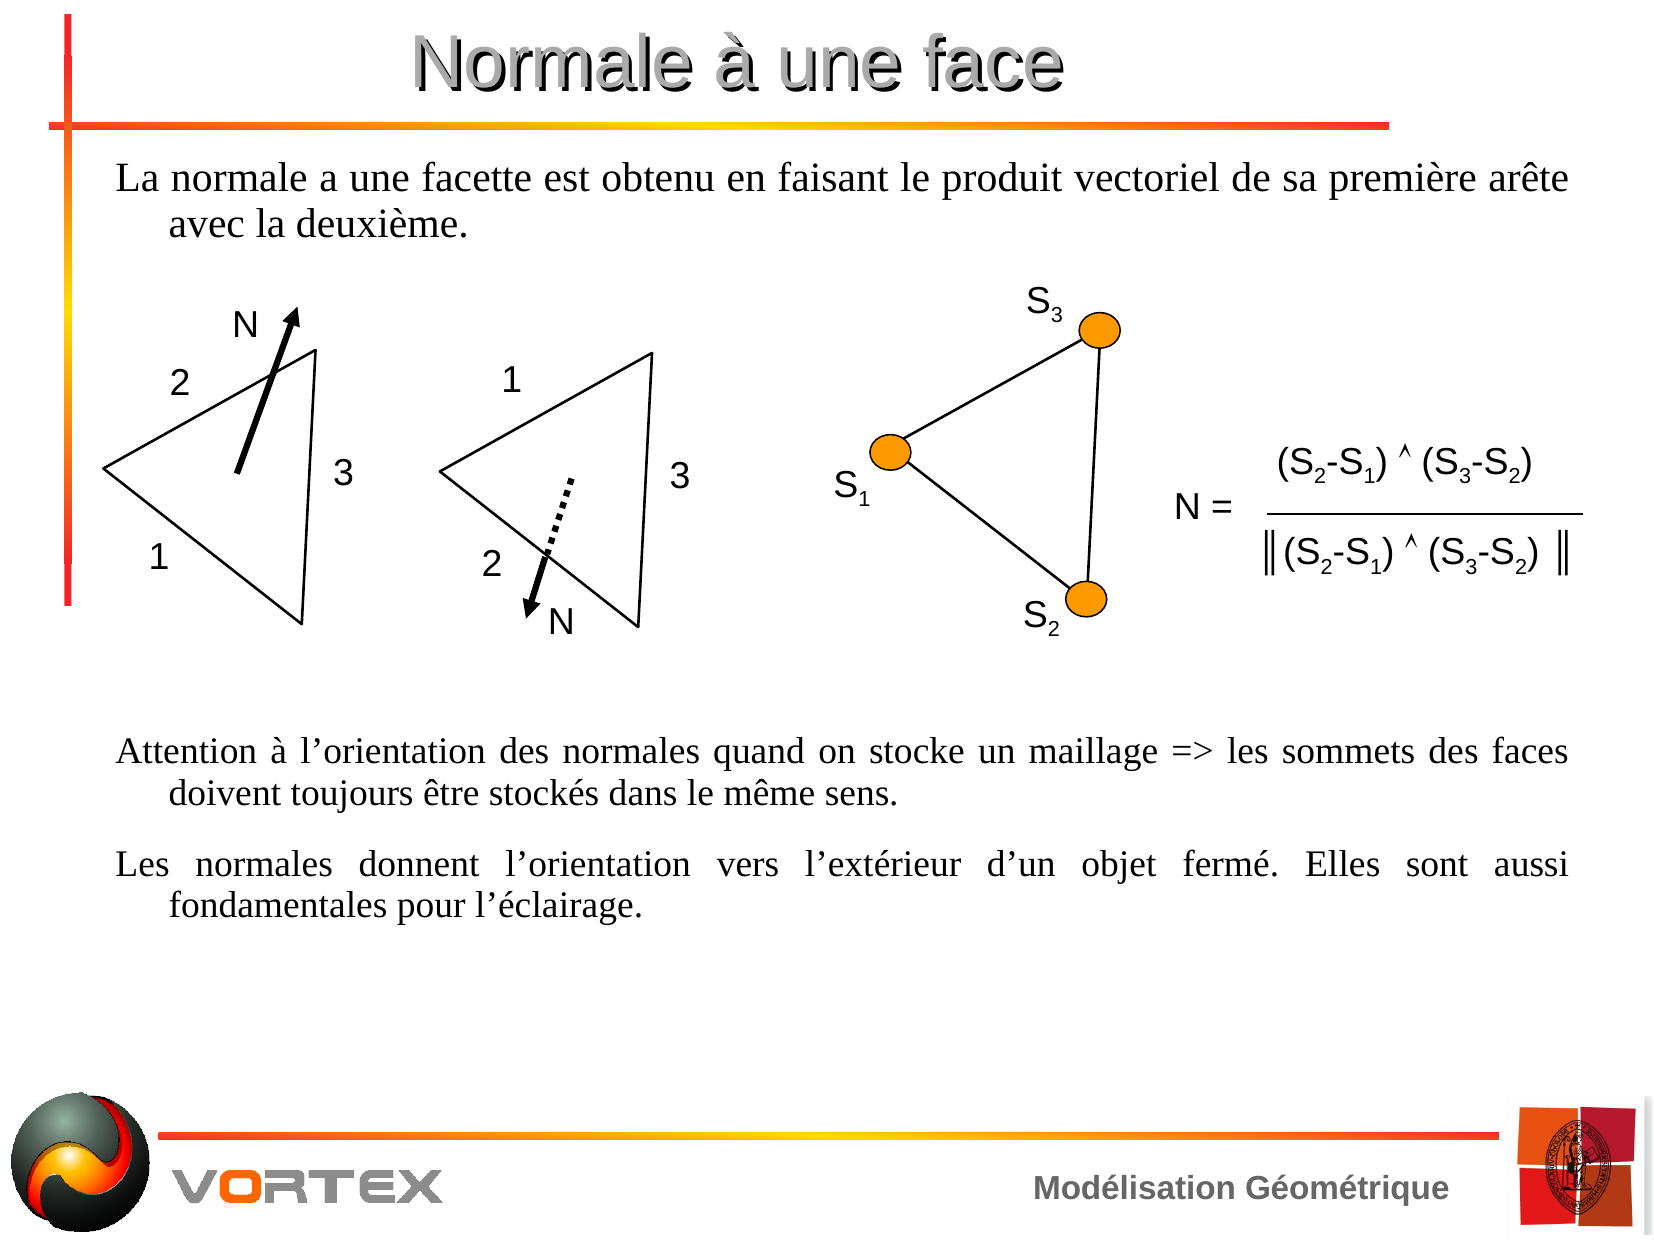

# Normale à une face
La normale a une facette est obtenu en faisant le produit vectoriel de sa première arête avec la deuxième.
Attention à l’orientation des normales quand on stocke un maillage => les sommets des faces doivent toujours être stockés dans le même sens.
Les normales donnent l’orientation vers l’extérieur d’un objet fermé. Elles sont aussi fondamentales pour l’éclairage.
S3
S1
S2
N
1
3
2
2
(S2-S1)  (S3-S2)
N =
║(S2-S1)  (S3-S2) ║
3
1
N